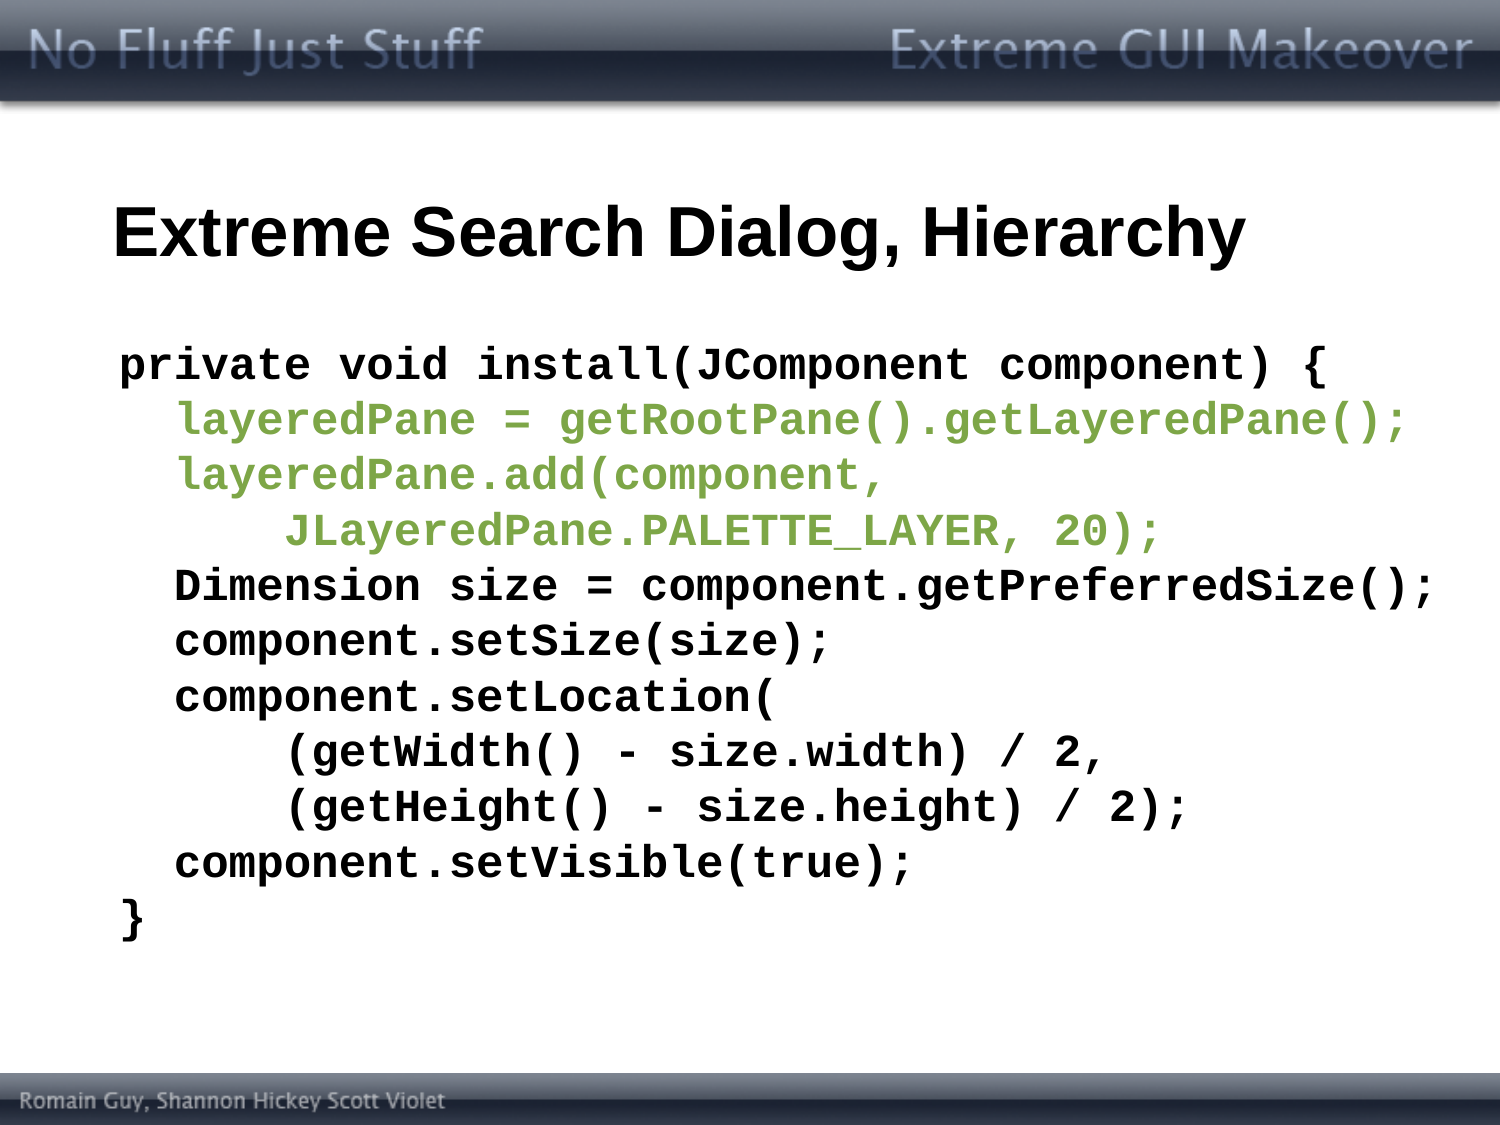

# Extreme Search Dialog, Hierarchy
private void install(JComponent component) {
 layeredPane = getRootPane().getLayeredPane();
 layeredPane.add(component,
 JLayeredPane.PALETTE_LAYER, 20);
 Dimension size = component.getPreferredSize();
 component.setSize(size);
 component.setLocation(
 (getWidth() - size.width) / 2,
 (getHeight() - size.height) / 2);
 component.setVisible(true);
}